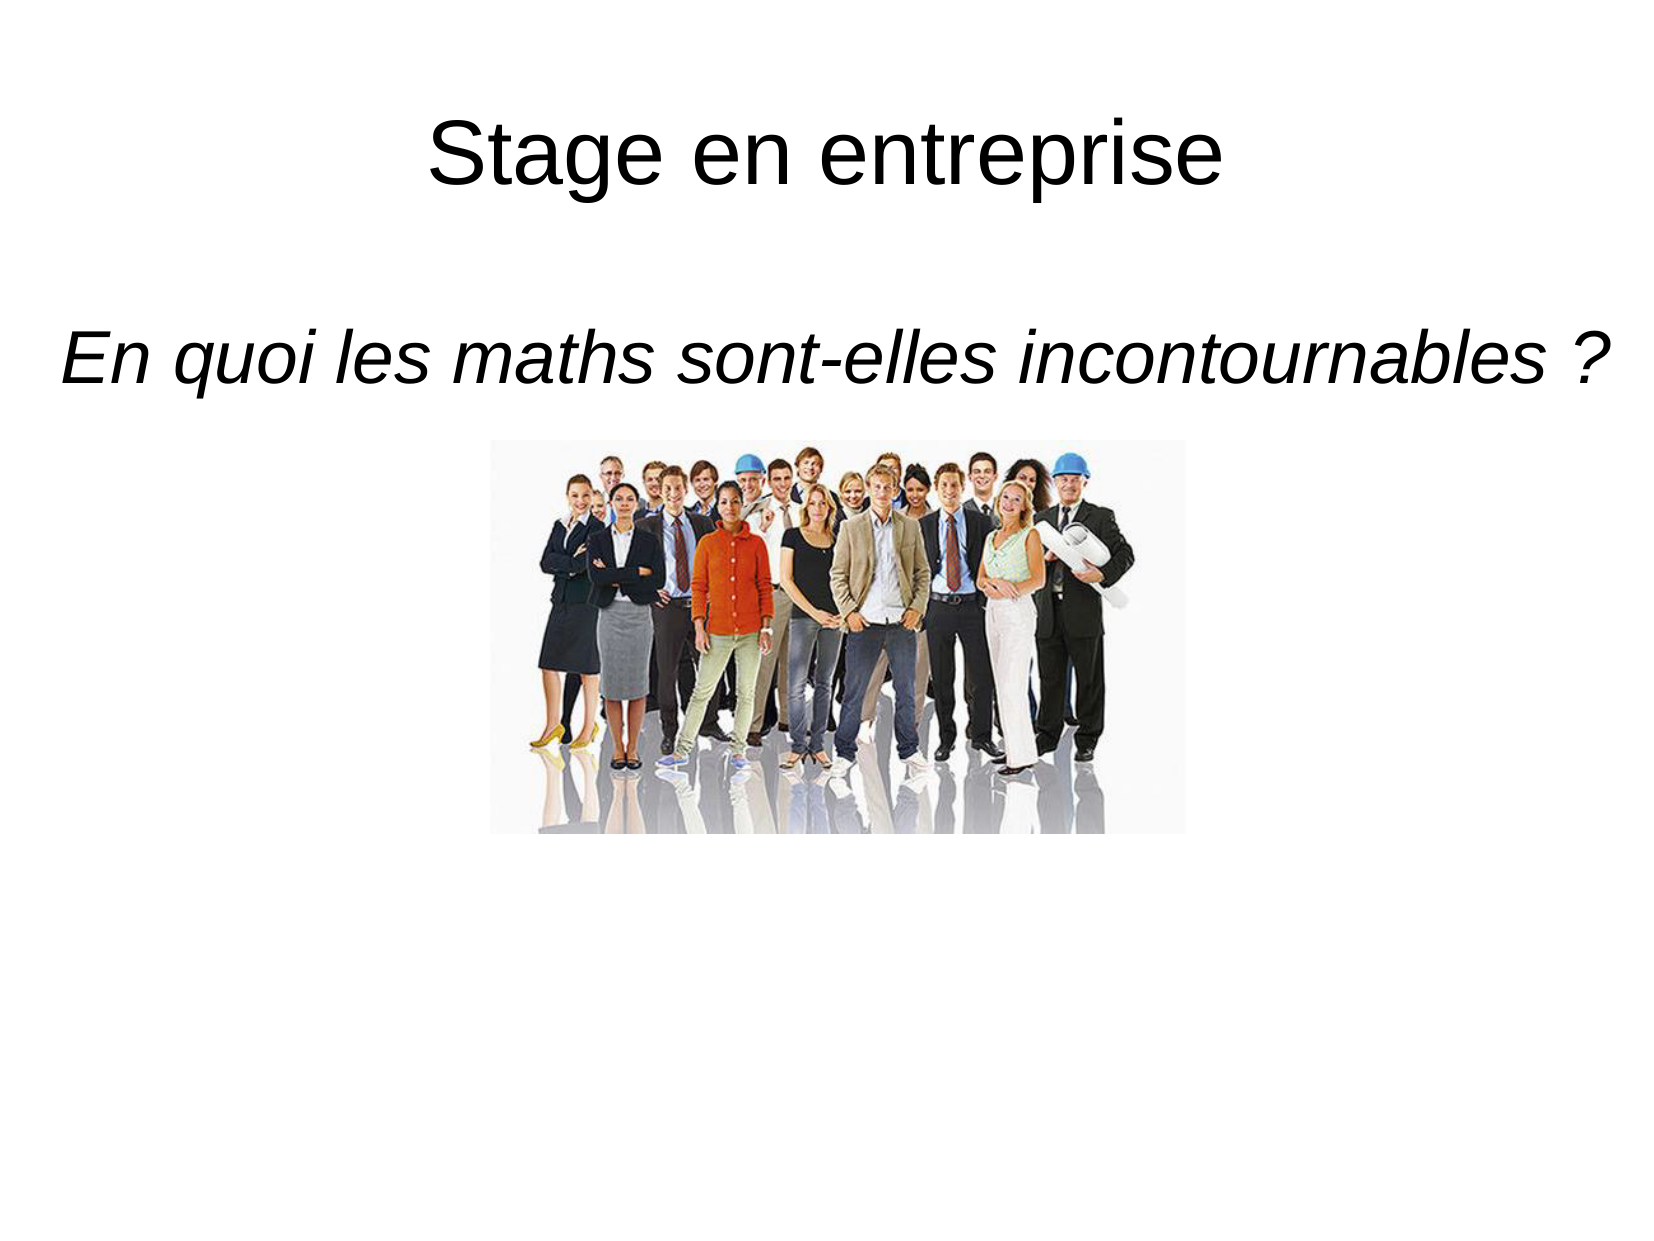

# Stage en entreprise
 En quoi les maths sont-elles incontournables ?